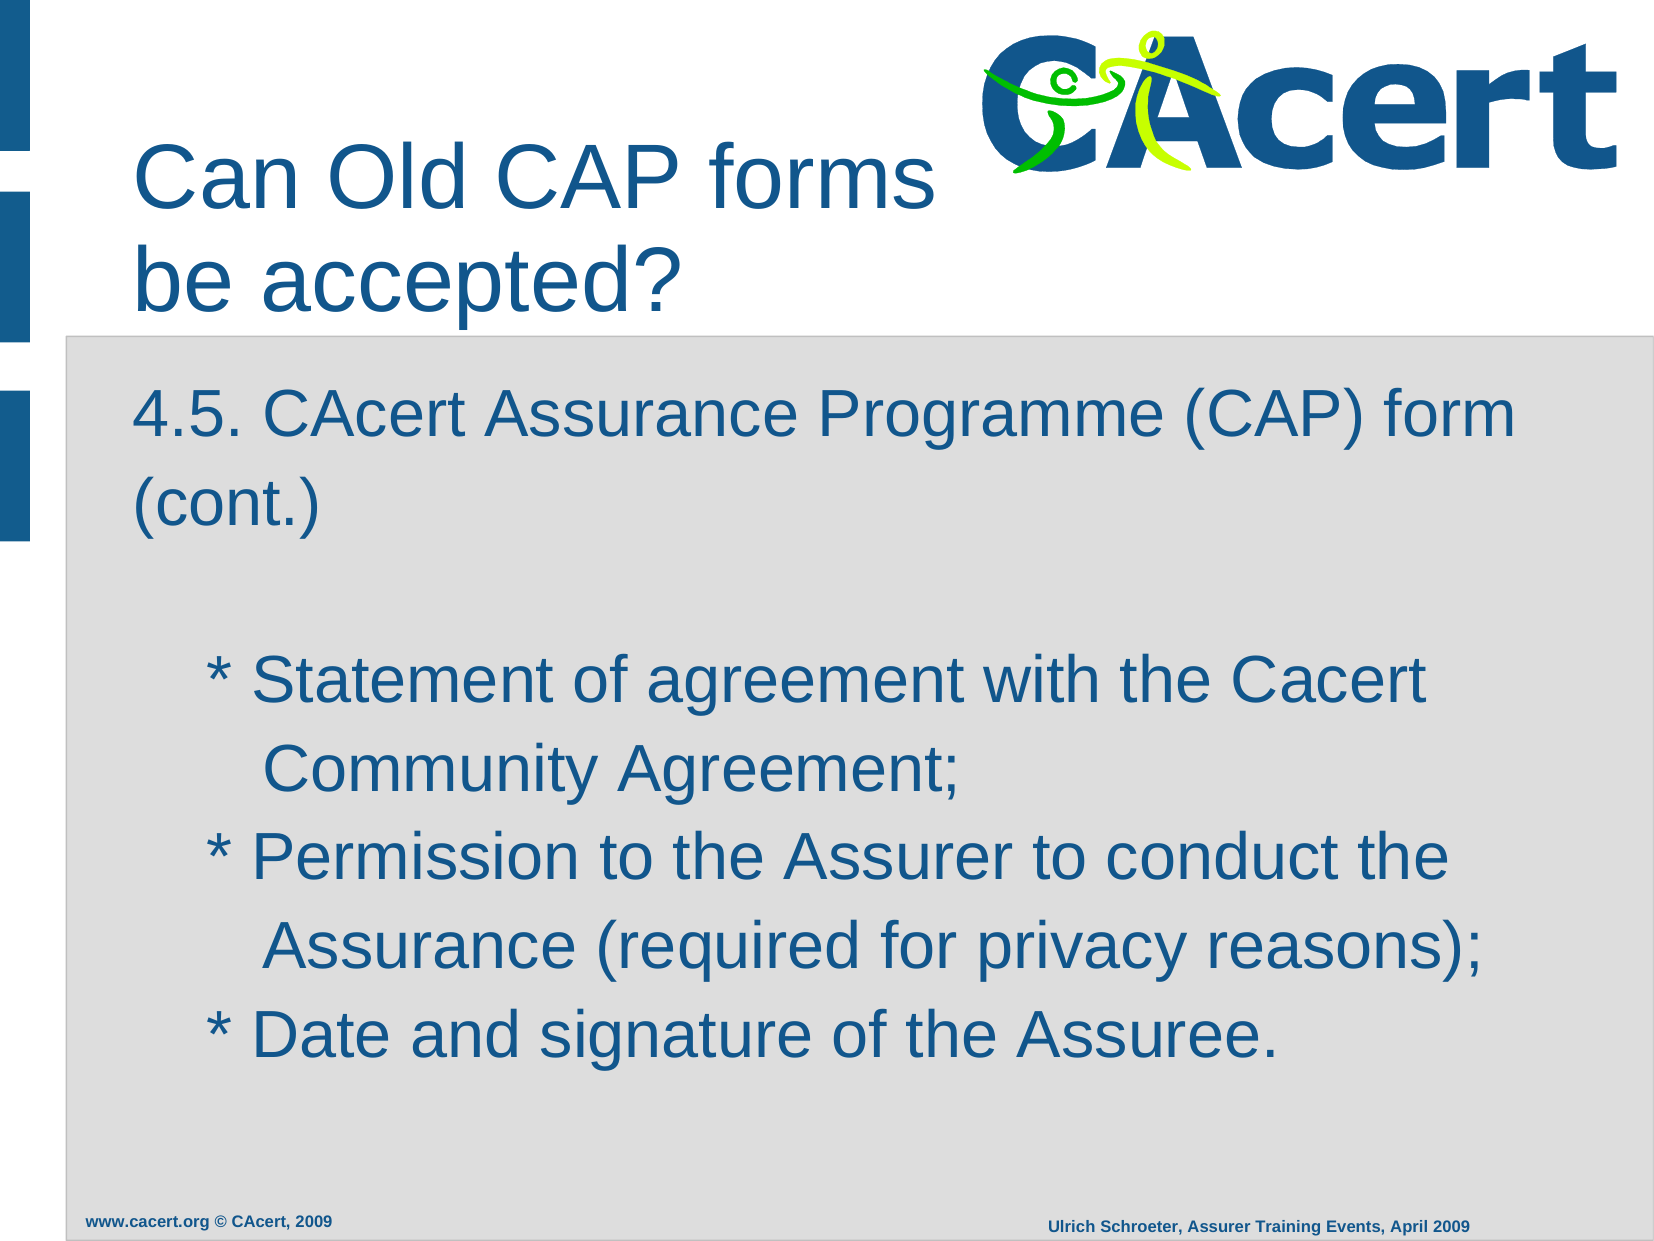

Can Old CAP forms
be accepted?
4.5. CAcert Assurance Programme (CAP) form
(cont.)
 * Statement of agreement with the Cacert
 Community Agreement;
 * Permission to the Assurer to conduct the
 Assurance (required for privacy reasons);
 * Date and signature of the Assuree.